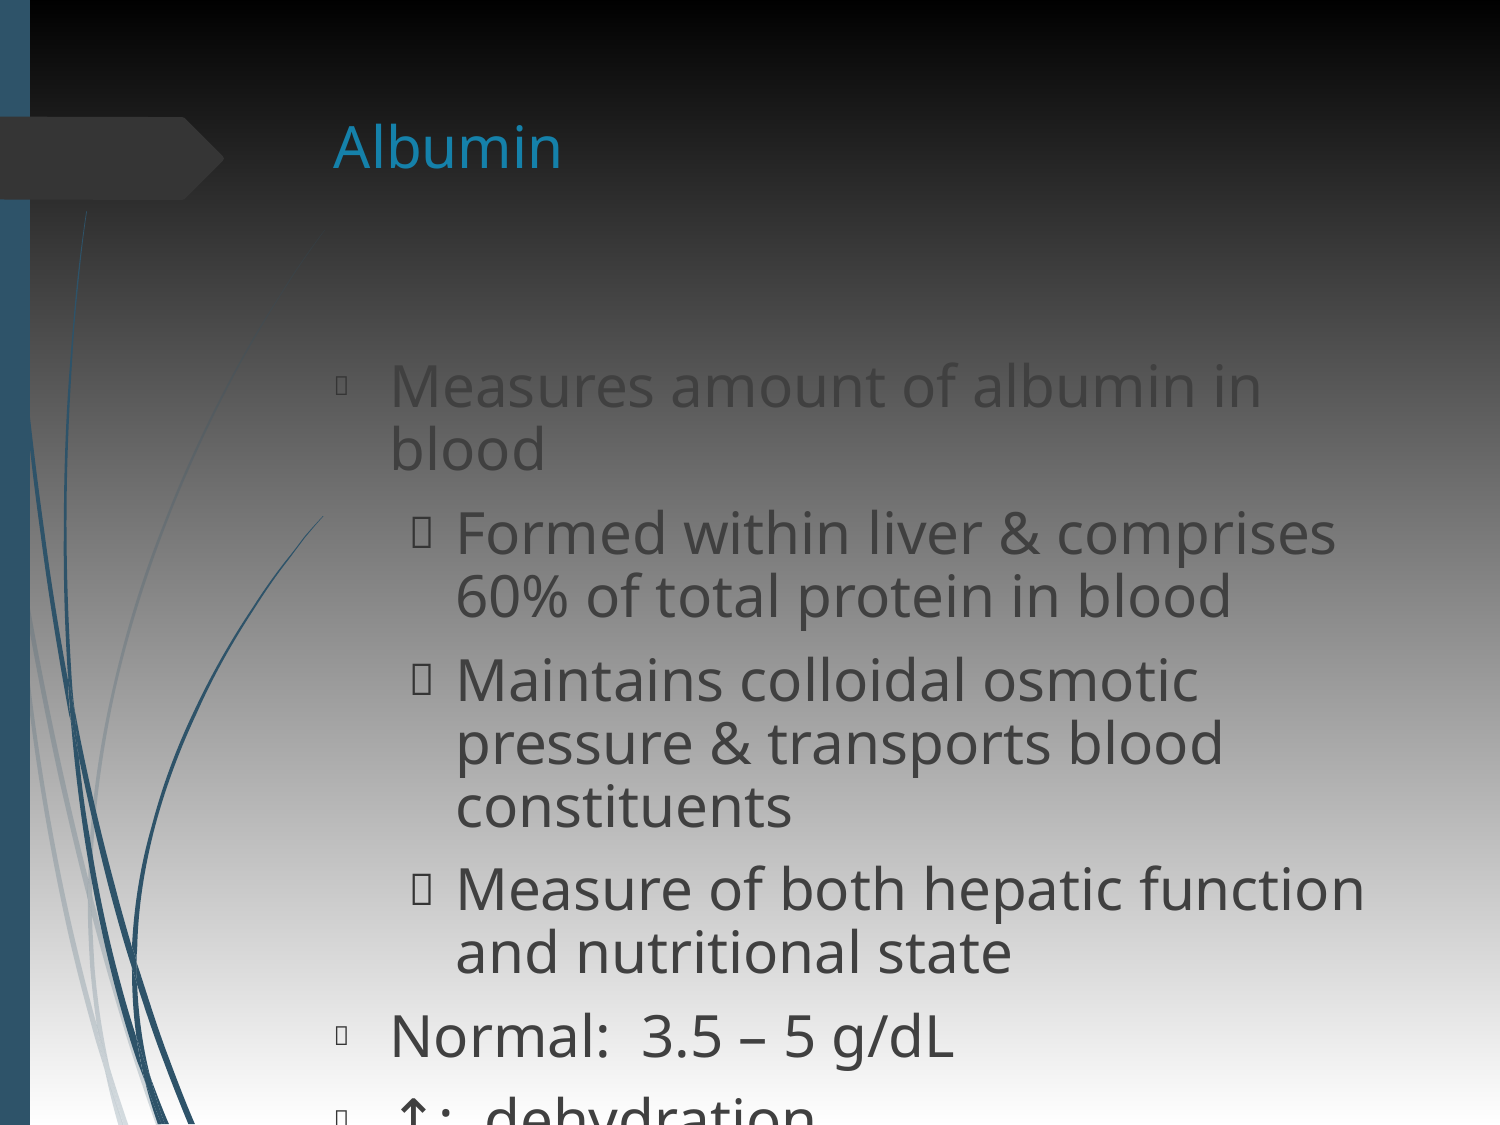

# Albumin
Measures amount of albumin in blood
Formed within liver & comprises 60% of total protein in blood
Maintains colloidal osmotic pressure & transports blood constituents
Measure of both hepatic function and nutritional state
Normal: 3.5 – 5 g/dL
↑: dehydration
↓: malnutrition and other